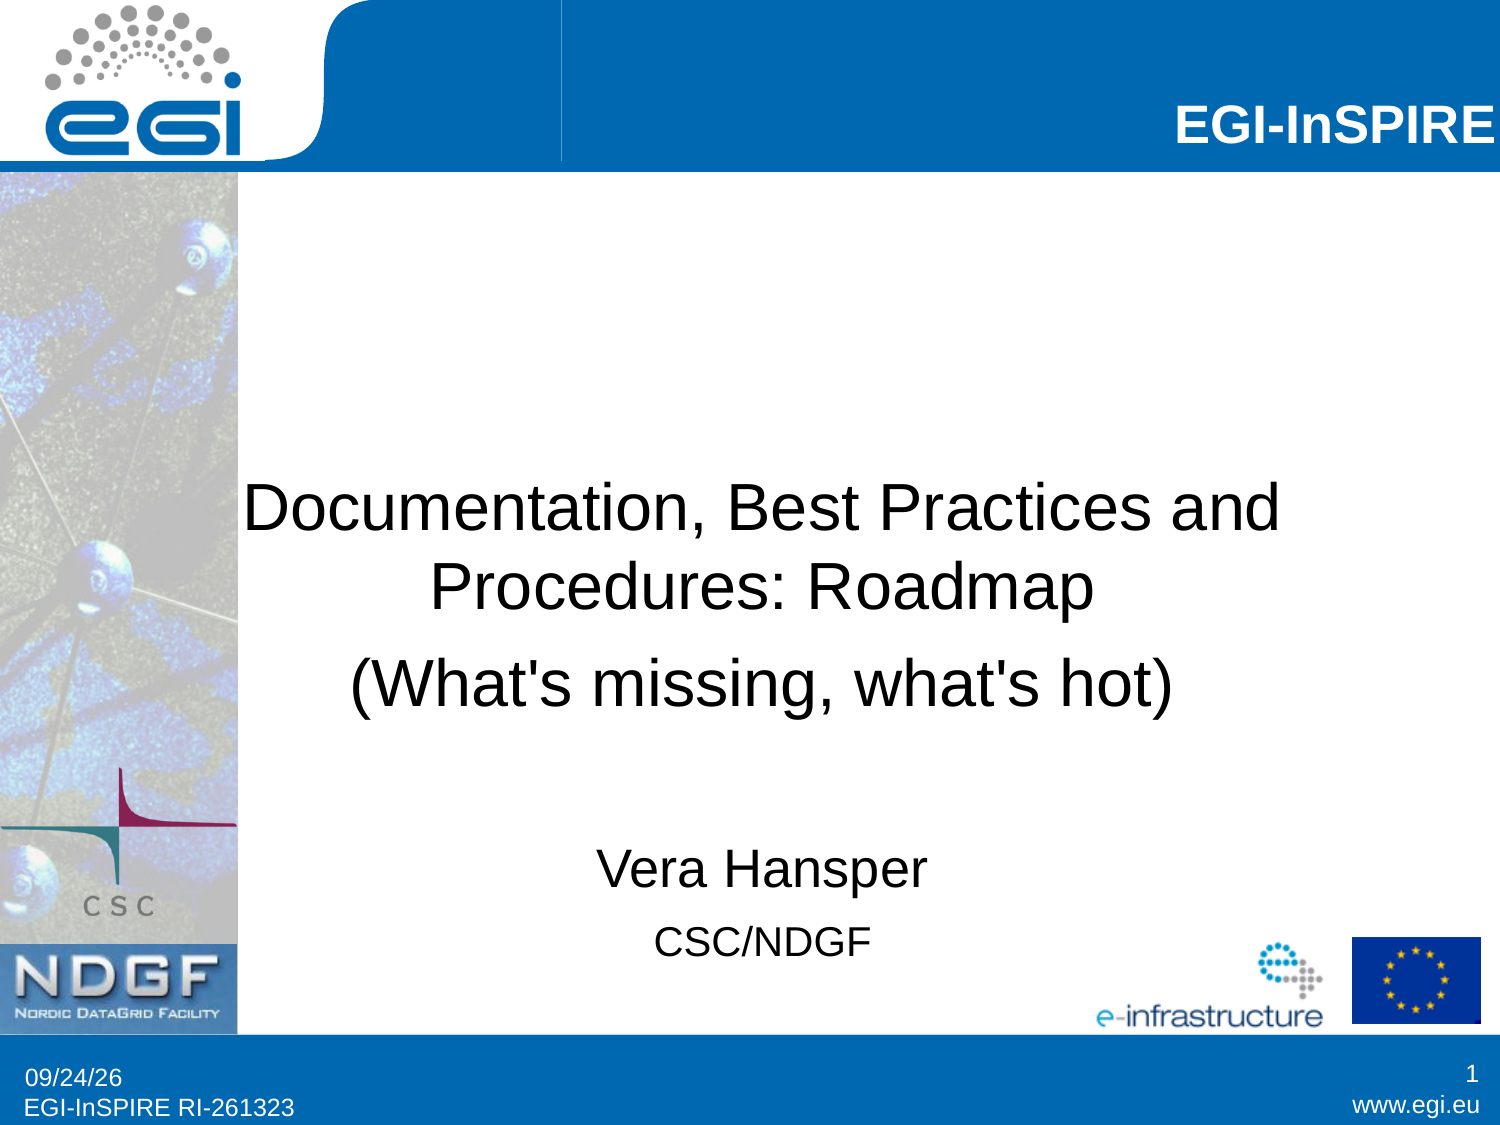

# Documentation, Best Practices and Procedures: Roadmap
(What's missing, what's hot)
Vera Hansper
CSC/NDGF